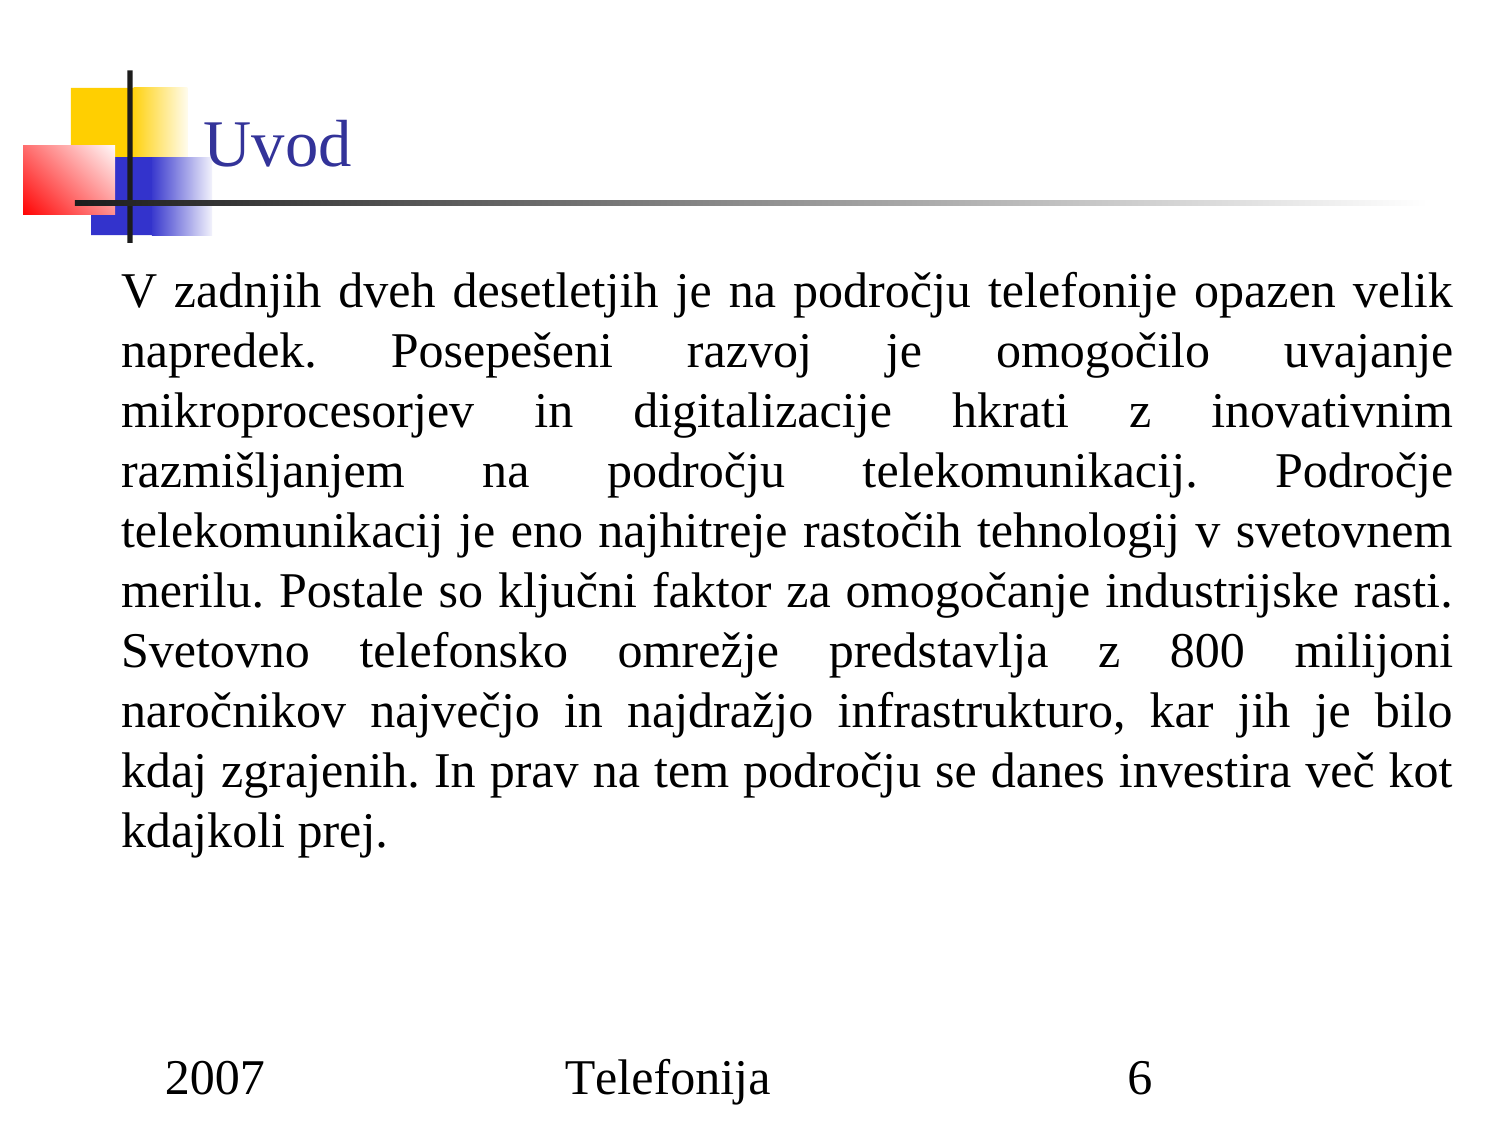

# Uvod
	V zadnjih dveh desetletjih je na področju telefonije opazen velik napredek. Posepešeni razvoj je omogočilo uvajanje mikroprocesorjev in digitalizacije hkrati z inovativnim razmišljanjem na področju telekomunikacij. Področje telekomunikacij je eno najhitreje rastočih tehnologij v svetovnem merilu. Postale so ključni faktor za omogočanje industrijske rasti. Svetovno telefonsko omrežje predstavlja z 800 milijoni naročnikov največjo in najdražjo infrastrukturo, kar jih je bilo kdaj zgrajenih. In prav na tem področju se danes investira več kot kdajkoli prej.
2007
Telefonija
6